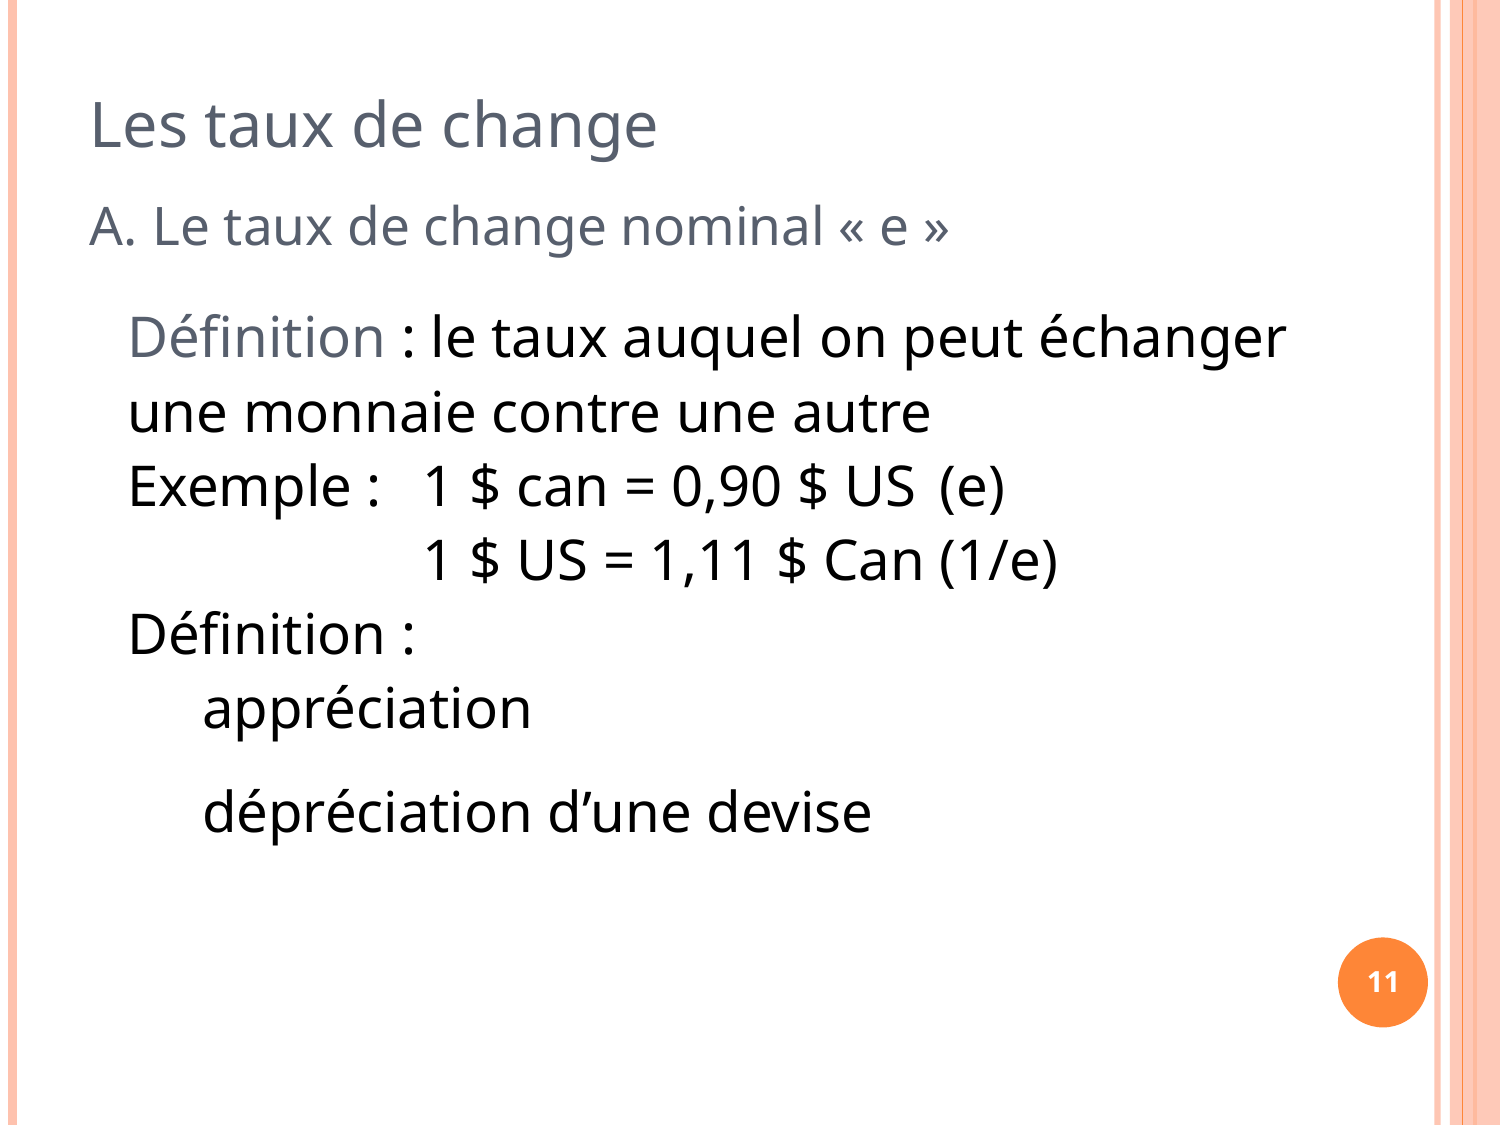

# Les taux de change A.	Le taux de change nominal « e »
Définition : le taux auquel on peut échanger une monnaie contre une autre
Exemple : 	1 $ can = 0,90 $ US	(e)
			 	1 $ US = 1,11 $ Can	(1/e)
Définition :
appréciation
dépréciation d’une devise